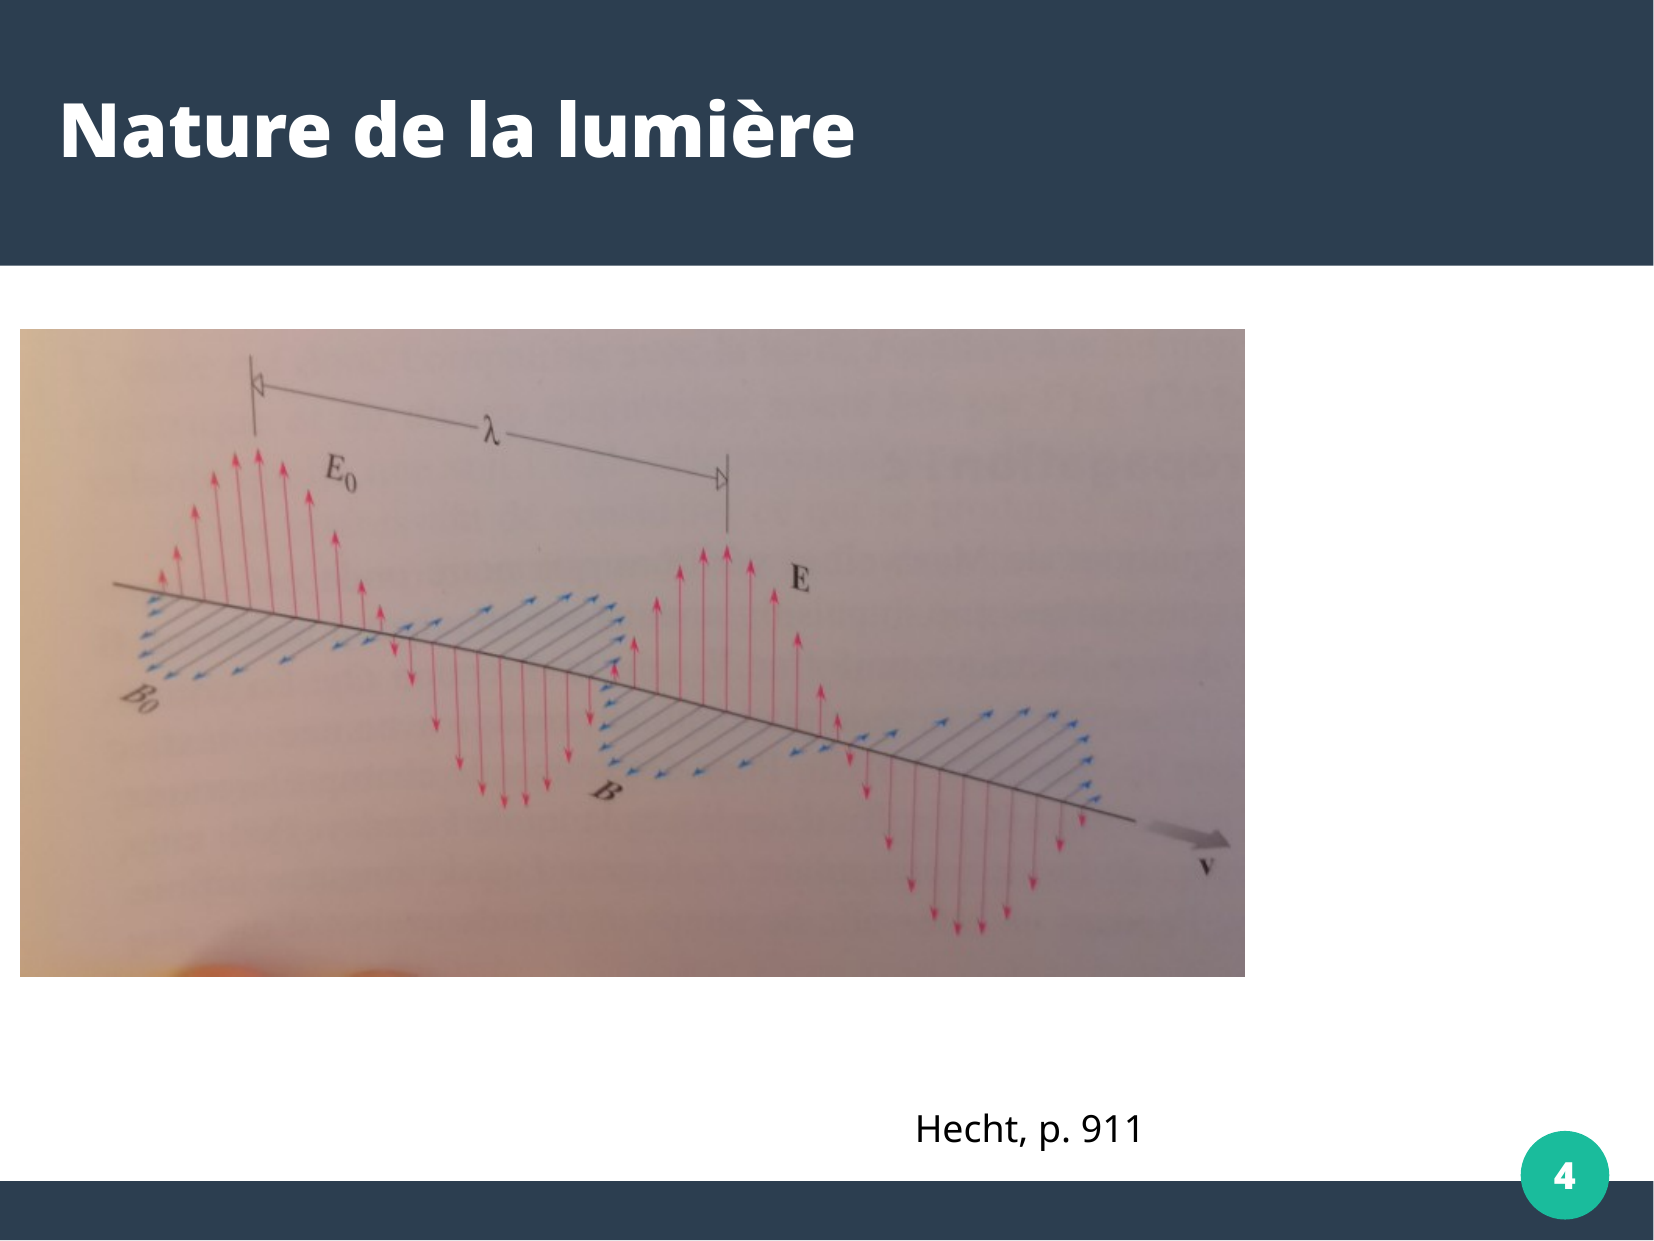

# Nature de la lumière
Hecht, p. 911
4